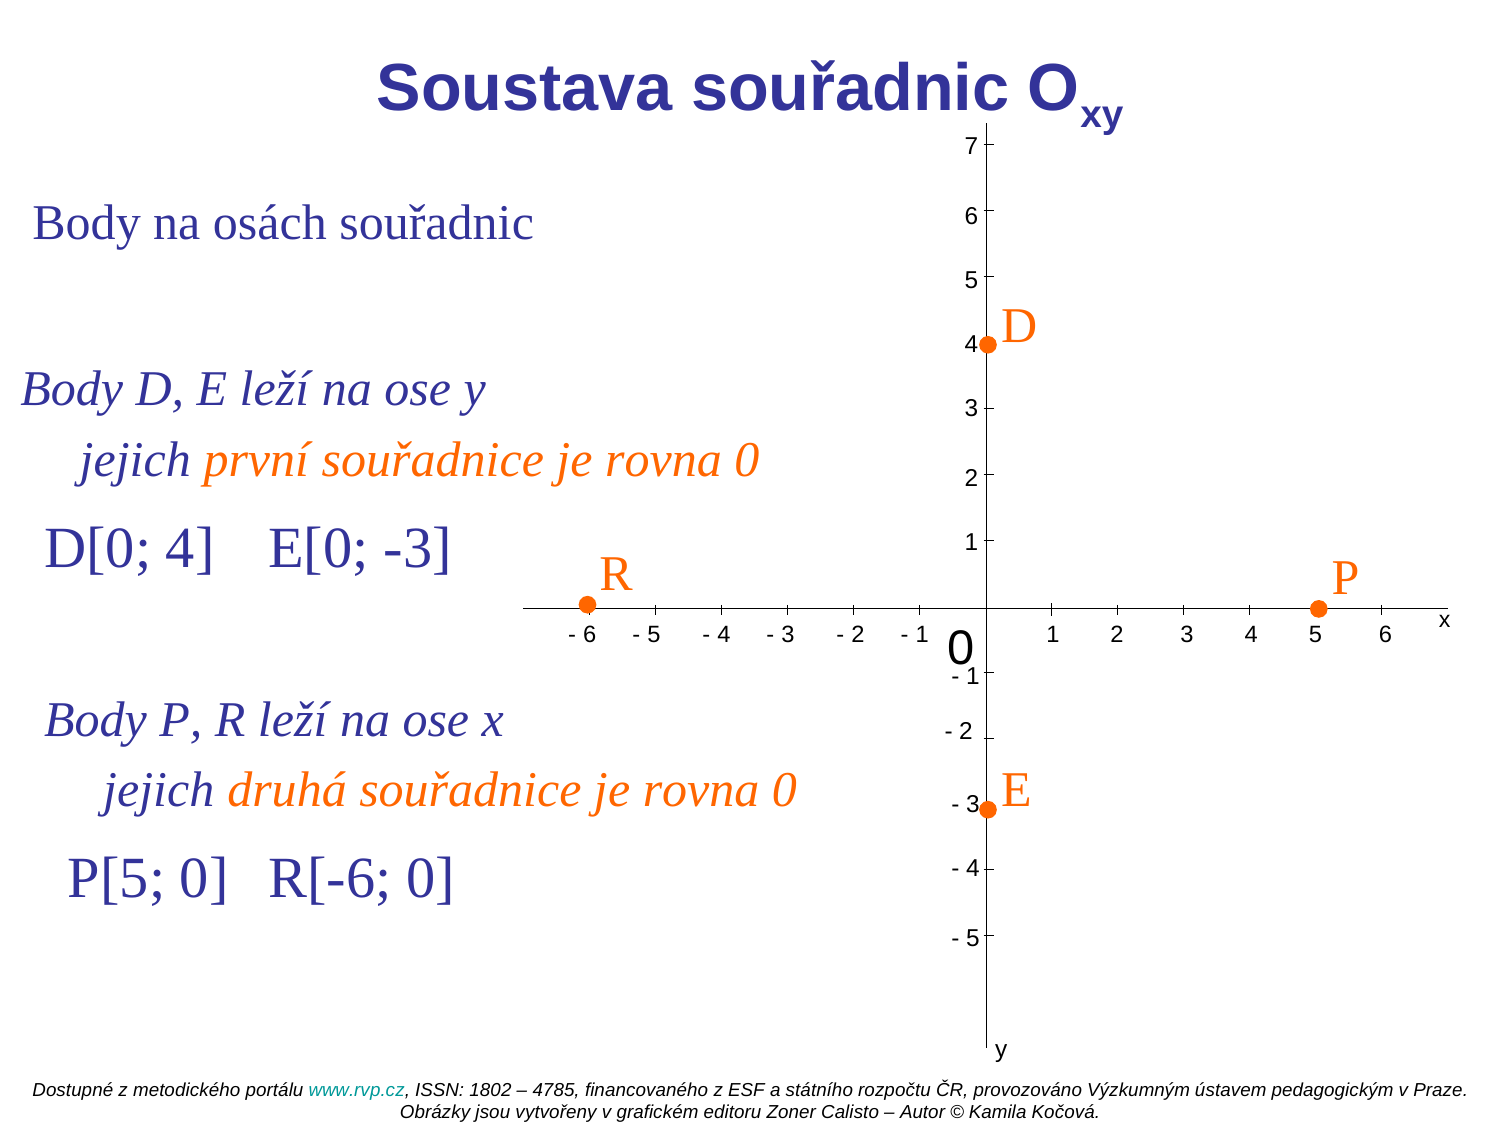

Soustava souřadnic Oxy
Body na osách souřadnic
D
Body D, E leží na ose y
jejich první souřadnice je rovna 0
D[0; 4]
E[0; -3]
R
P
Body P, R leží na ose x
jejich druhá souřadnice je rovna 0
E
P[5; 0]
R[-6; 0]
Dostupné z metodického portálu www.rvp.cz, ISSN: 1802 – 4785, financovaného z ESF a státního rozpočtu ČR, provozováno Výzkumným ústavem pedagogickým v Praze. Obrázky jsou vytvořeny v grafickém editoru Zoner Calisto – Autor © Kamila Kočová.